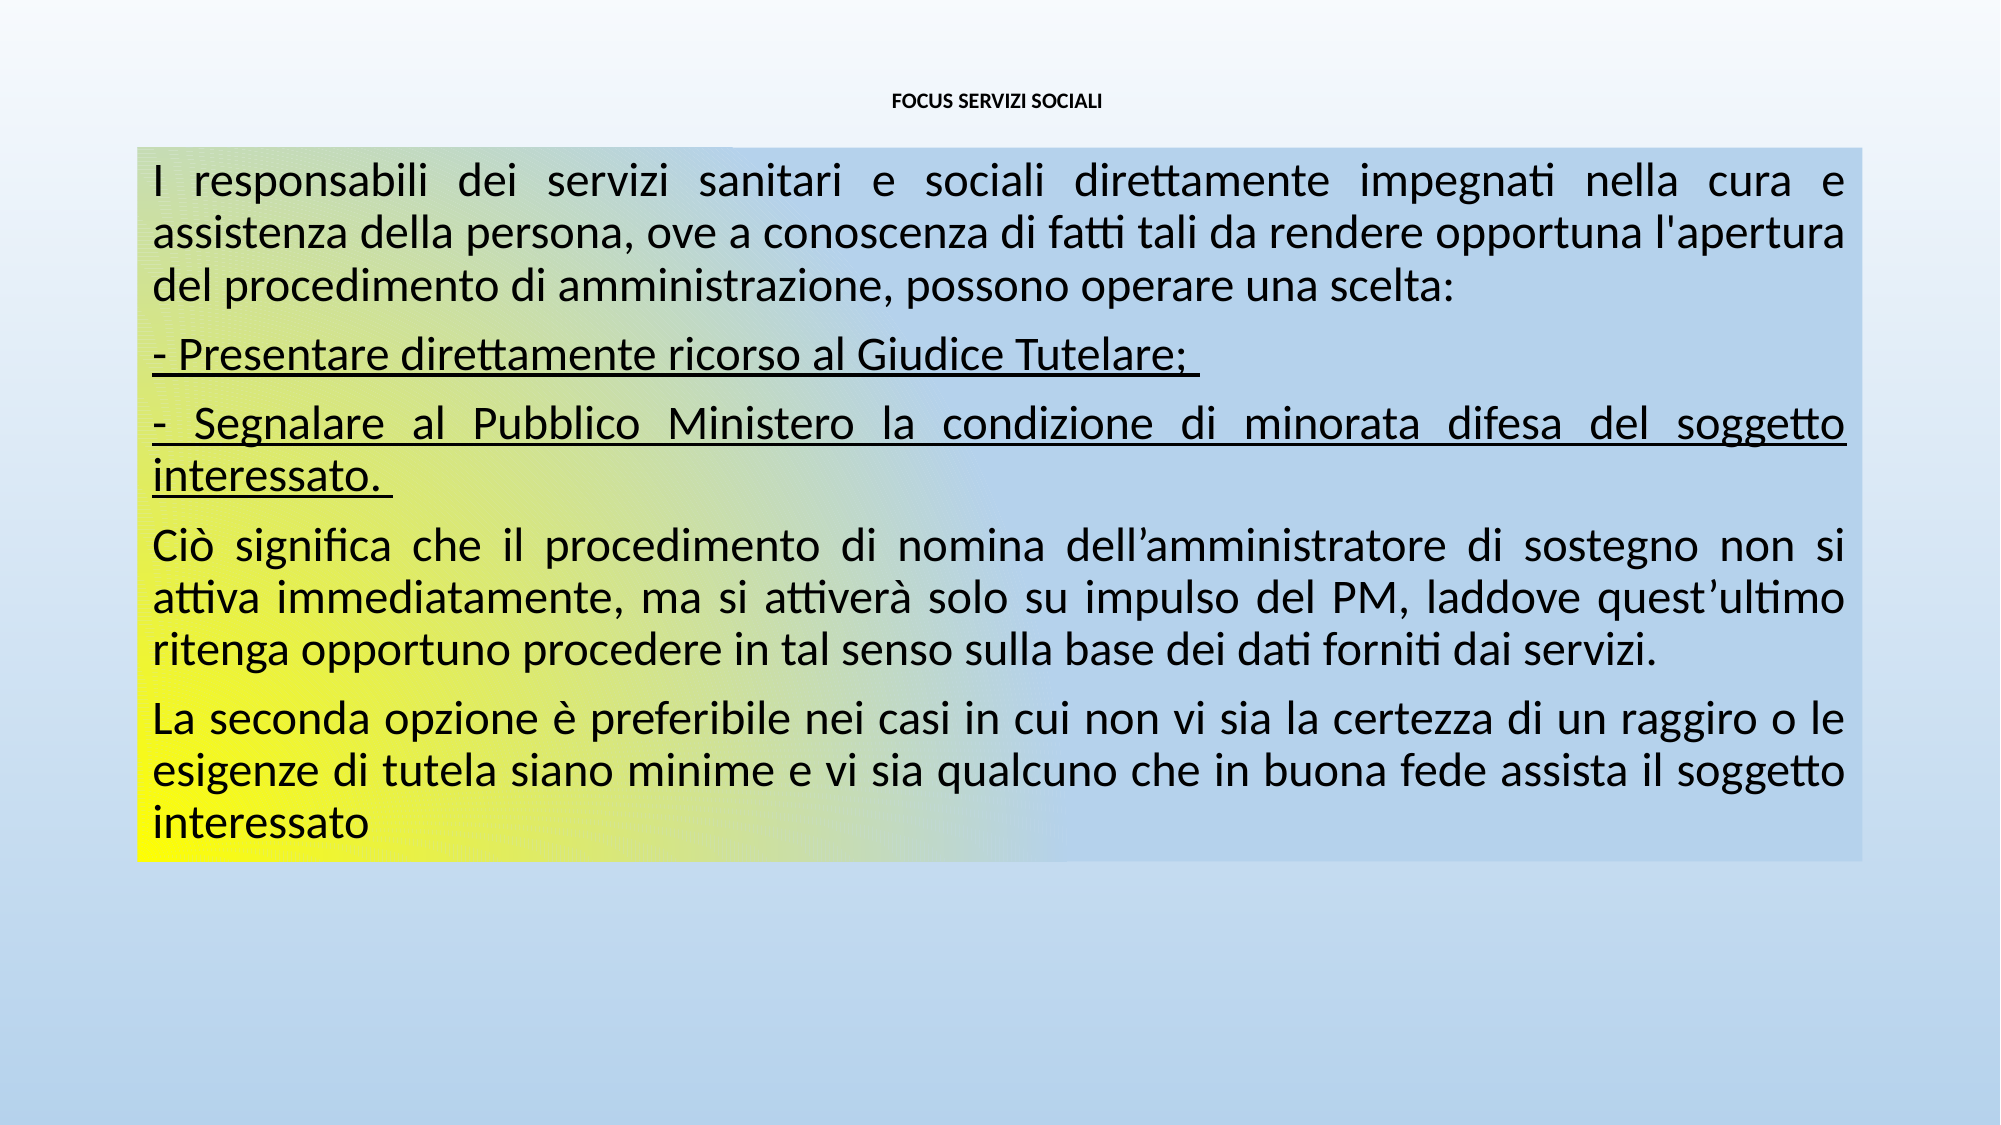

# FOCUS SERVIZI SOCIALI
I responsabili dei servizi sanitari e sociali direttamente impegnati nella cura e assistenza della persona, ove a conoscenza di fatti tali da rendere opportuna l'apertura del procedimento di amministrazione, possono operare una scelta:
- Presentare direttamente ricorso al Giudice Tutelare;
- Segnalare al Pubblico Ministero la condizione di minorata difesa del soggetto interessato.
Ciò significa che il procedimento di nomina dell’amministratore di sostegno non si attiva immediatamente, ma si attiverà solo su impulso del PM, laddove quest’ultimo ritenga opportuno procedere in tal senso sulla base dei dati forniti dai servizi.
La seconda opzione è preferibile nei casi in cui non vi sia la certezza di un raggiro o le esigenze di tutela siano minime e vi sia qualcuno che in buona fede assista il soggetto interessato